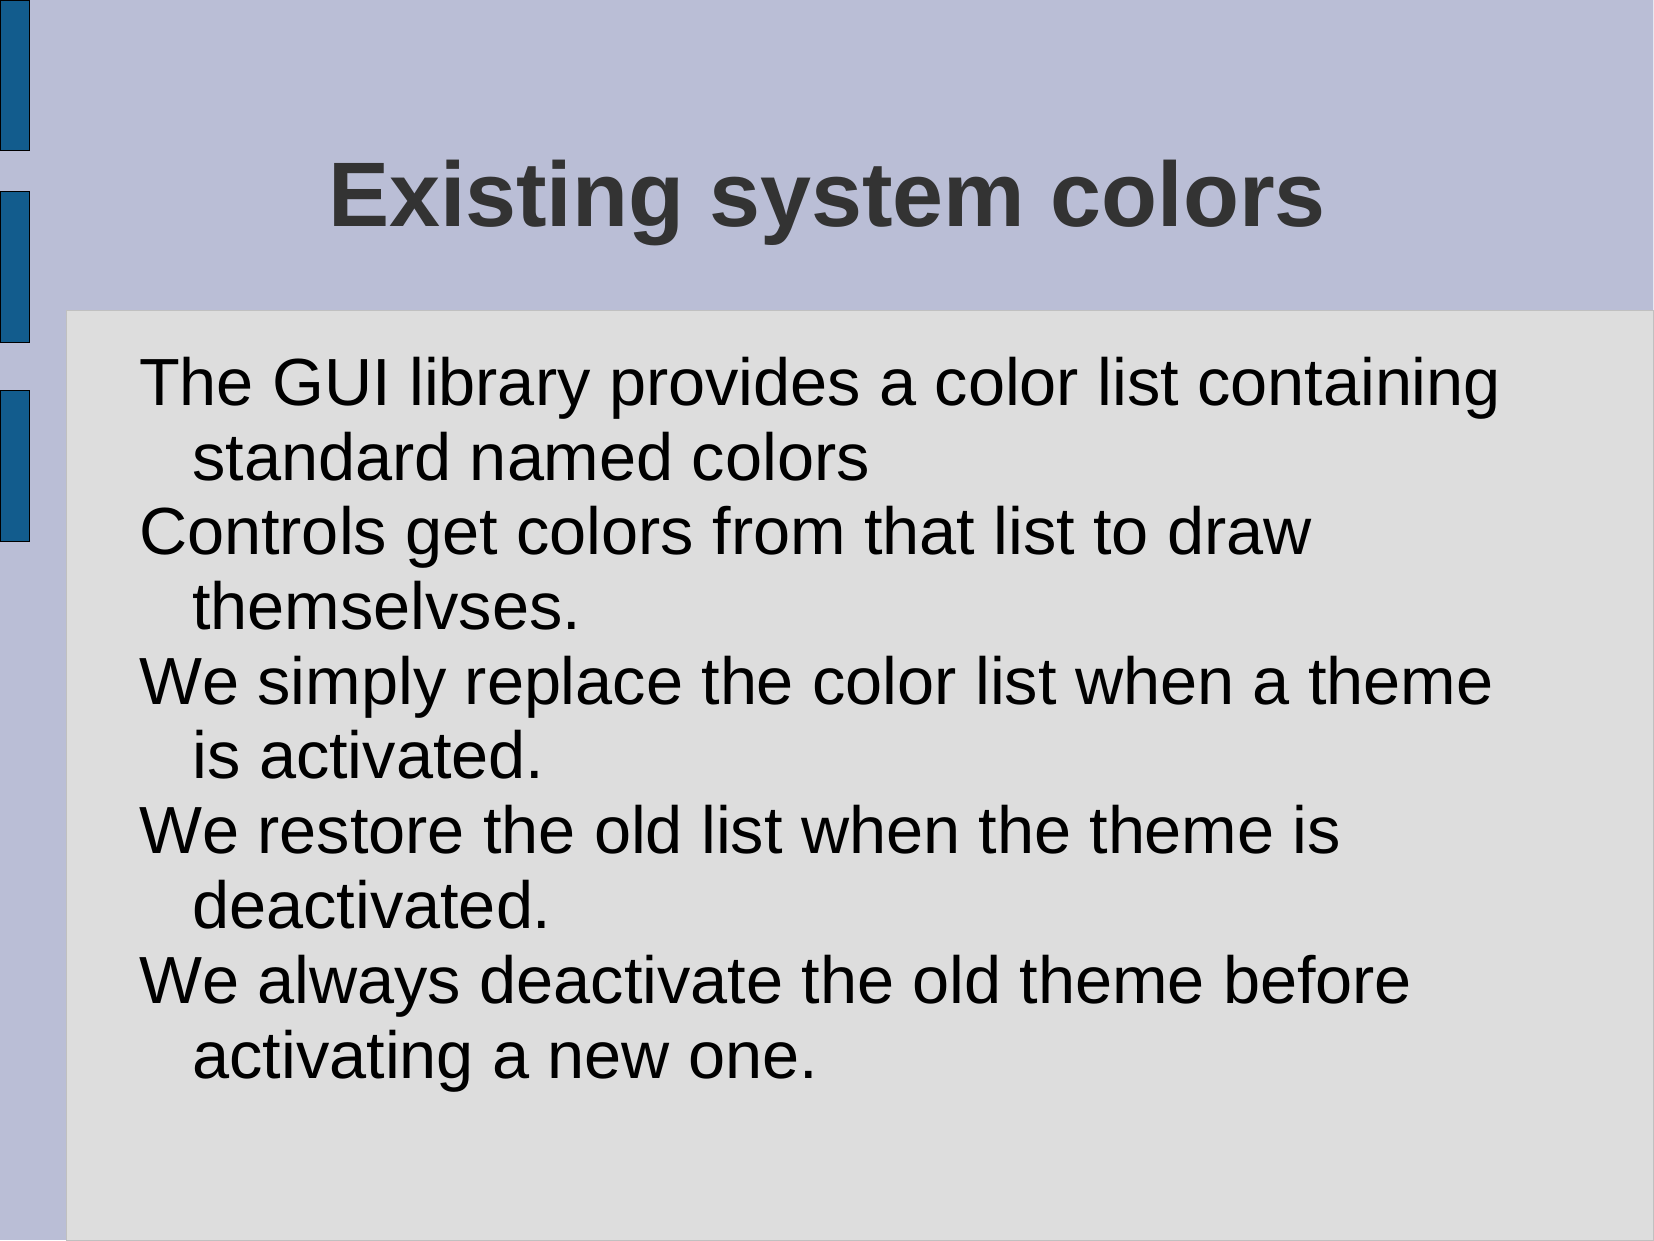

# Existing system colors
The GUI library provides a color list containing standard named colors
Controls get colors from that list to draw themselvses.
We simply replace the color list when a theme is activated.
We restore the old list when the theme is deactivated.
We always deactivate the old theme before activating a new one.